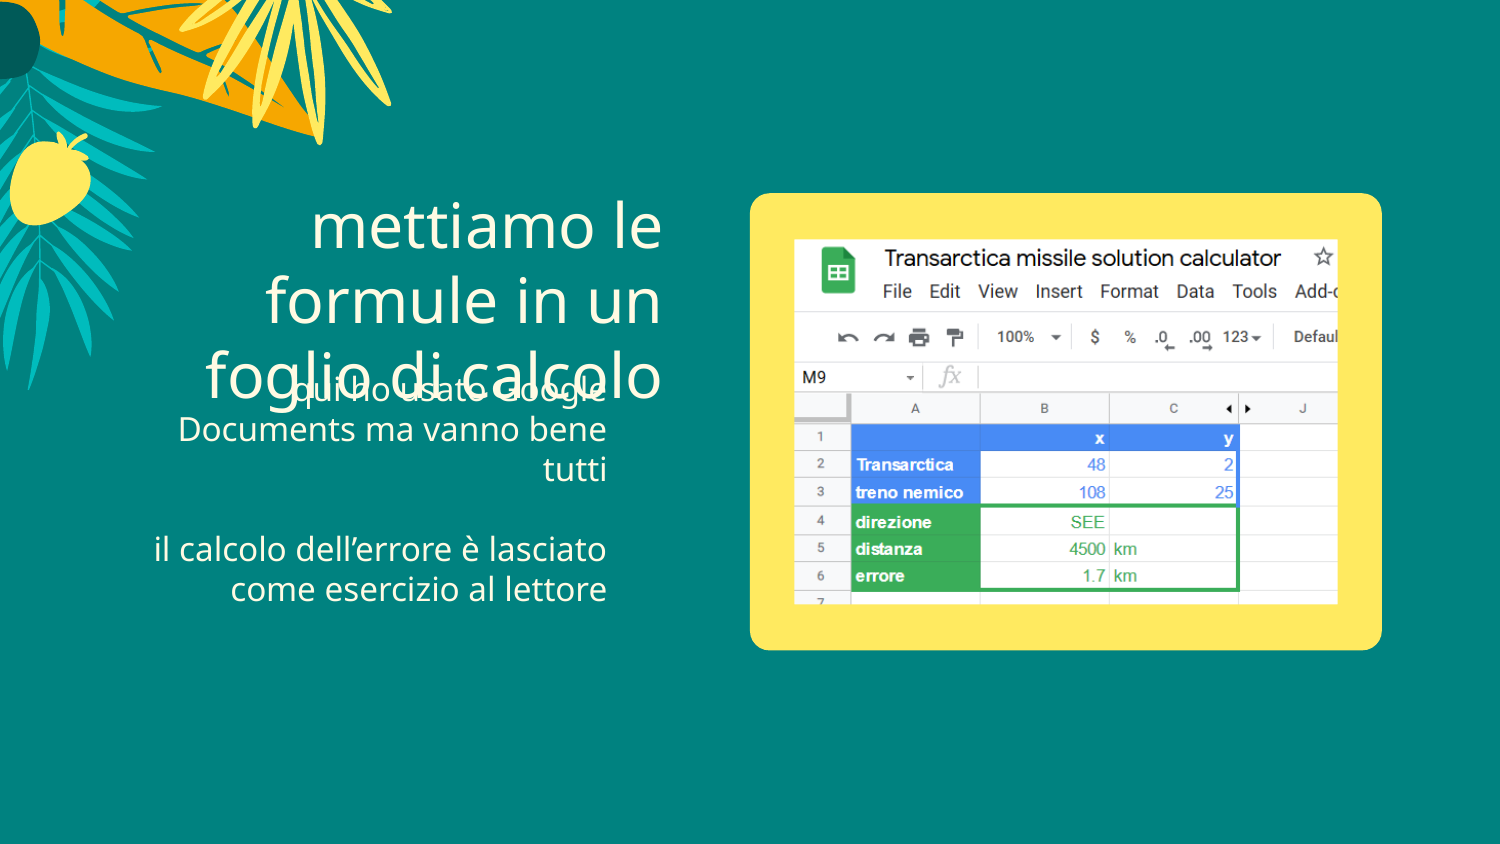

# mettiamo le formule in un foglio di calcolo
qui ho usato Google Documents ma vanno bene tutti
il calcolo dell’errore è lasciato come esercizio al lettore